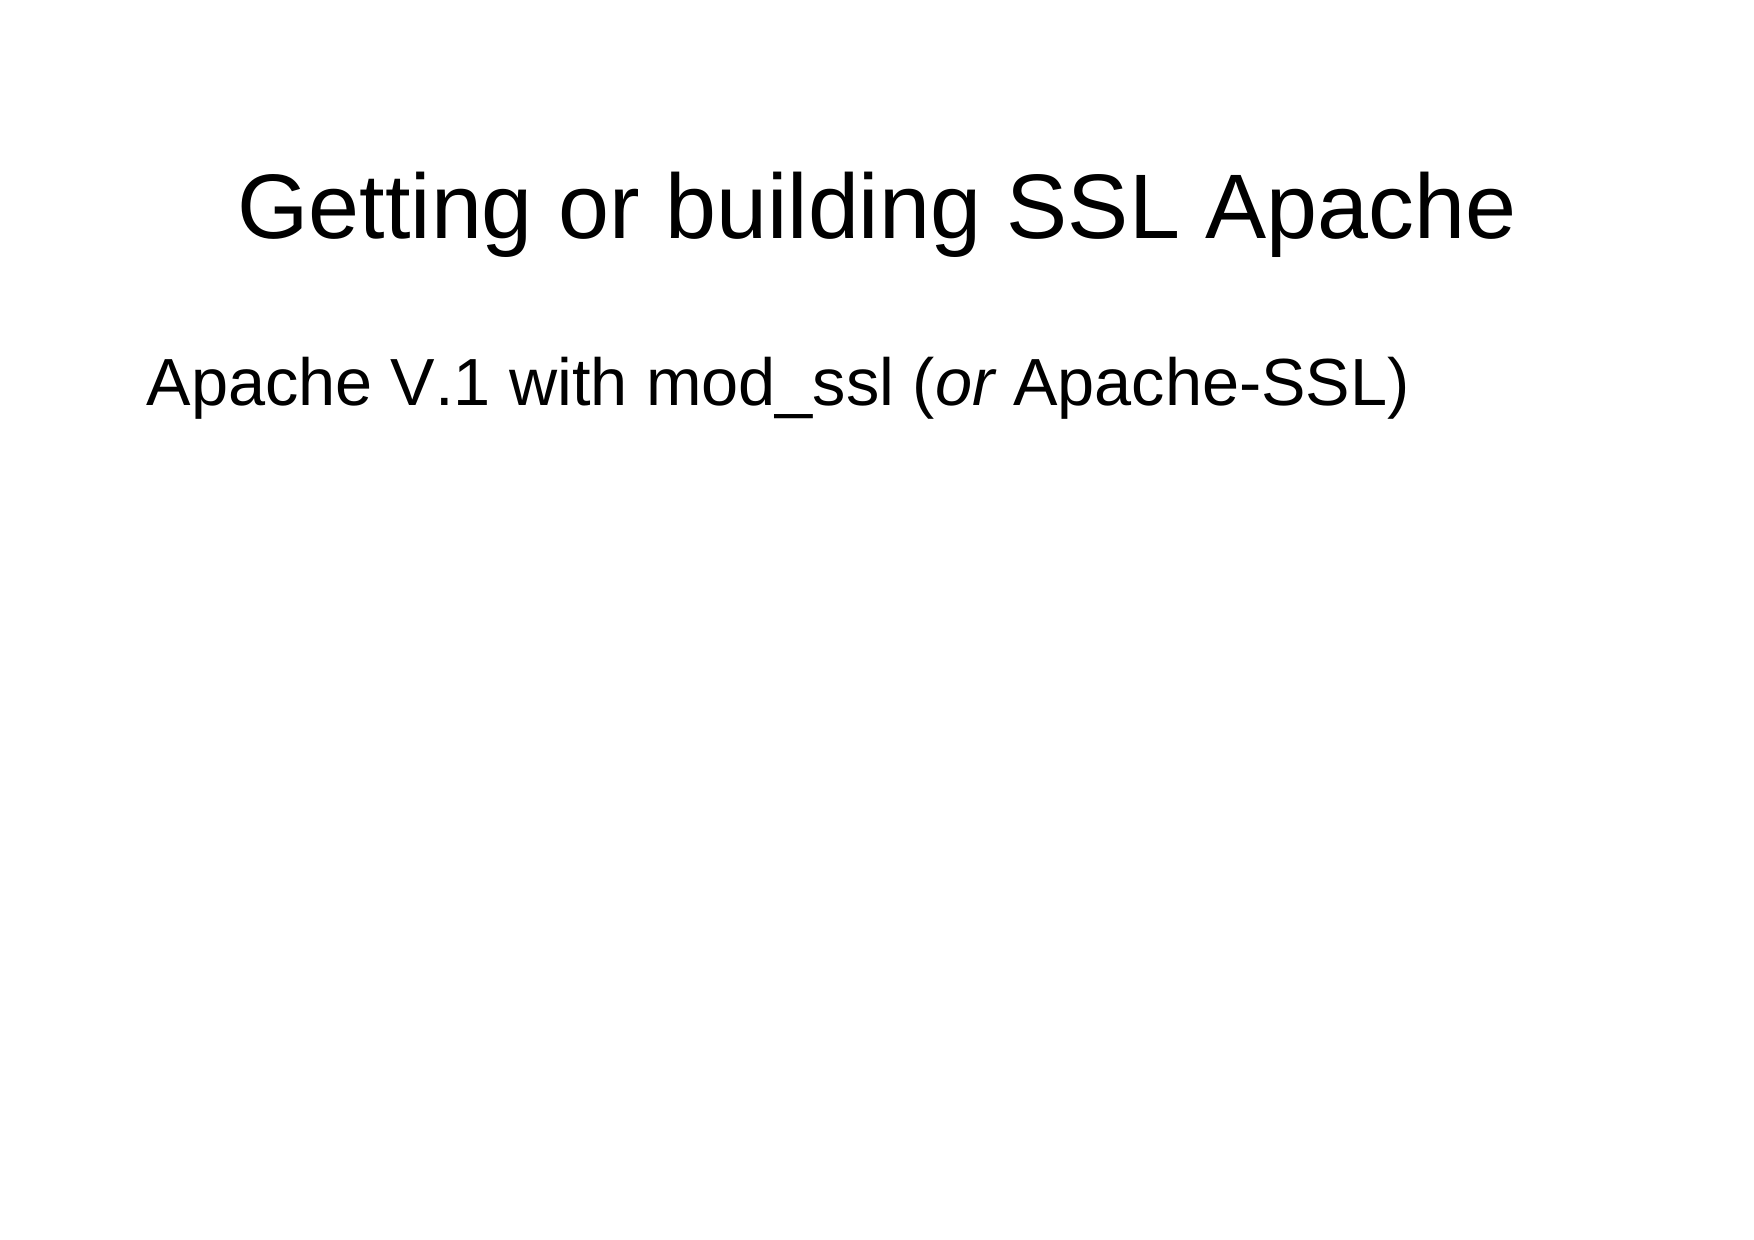

# Getting or building SSL Apache
Apache V.1 with mod_ssl (or Apache-SSL)